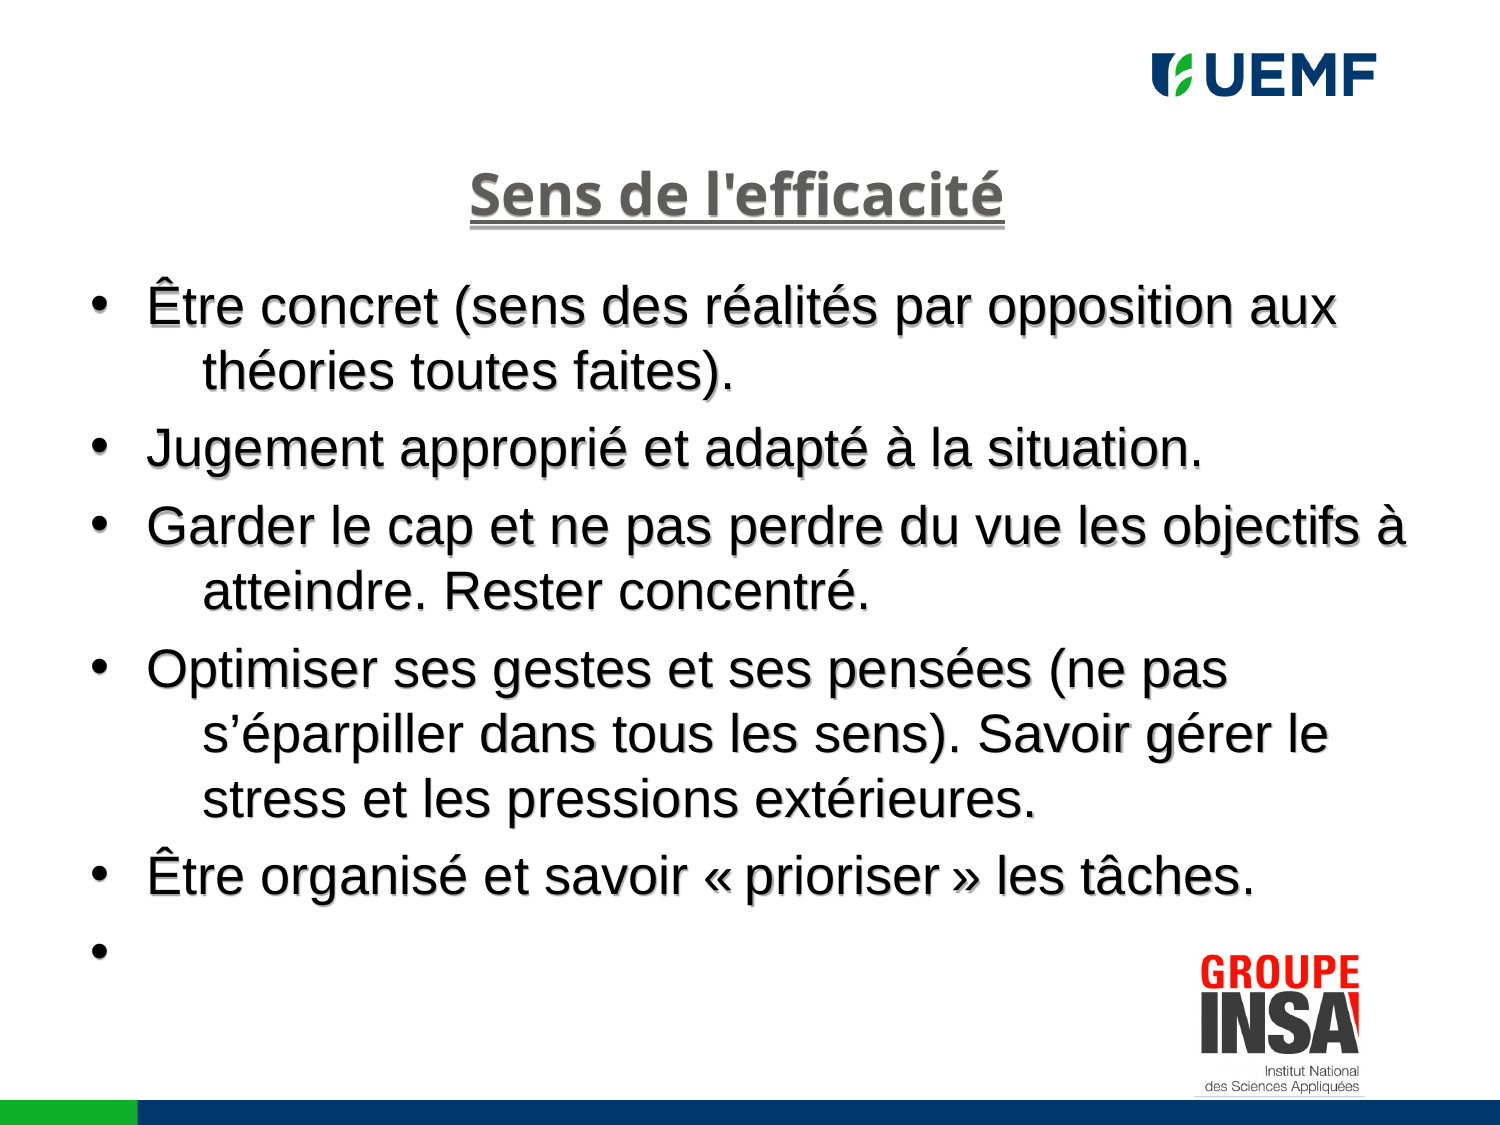

# Sens de l'efficacité
Être concret (sens des réalités par opposition aux théories toutes faites).
Jugement approprié et adapté à la situation.
Garder le cap et ne pas perdre du vue les objectifs à atteindre. Rester concentré.
Optimiser ses gestes et ses pensées (ne pas s’éparpiller dans tous les sens). Savoir gérer le stress et les pressions extérieures.
Être organisé et savoir « prioriser » les tâches.